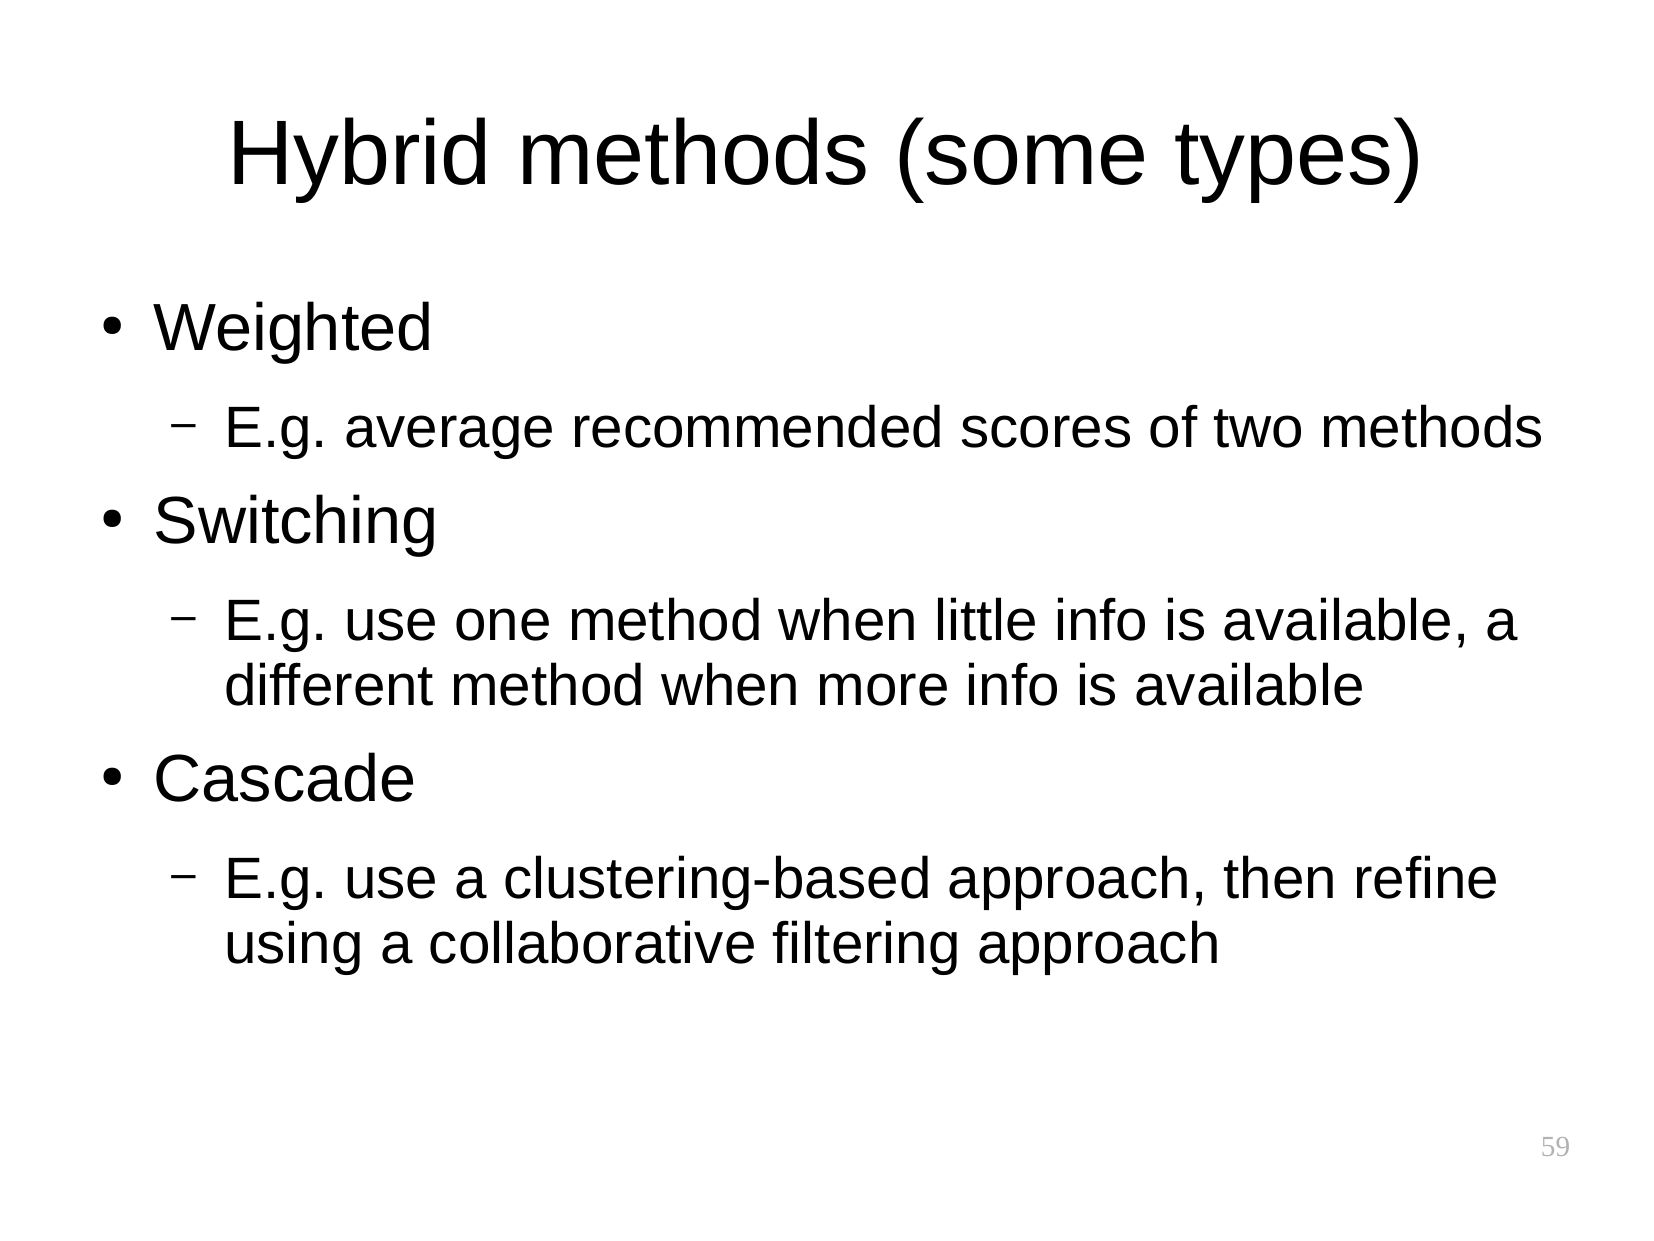

# Hybrid methods (some types)
Weighted
E.g. average recommended scores of two methods
Switching
E.g. use one method when little info is available, a different method when more info is available
Cascade
E.g. use a clustering-based approach, then refine using a collaborative filtering approach
59